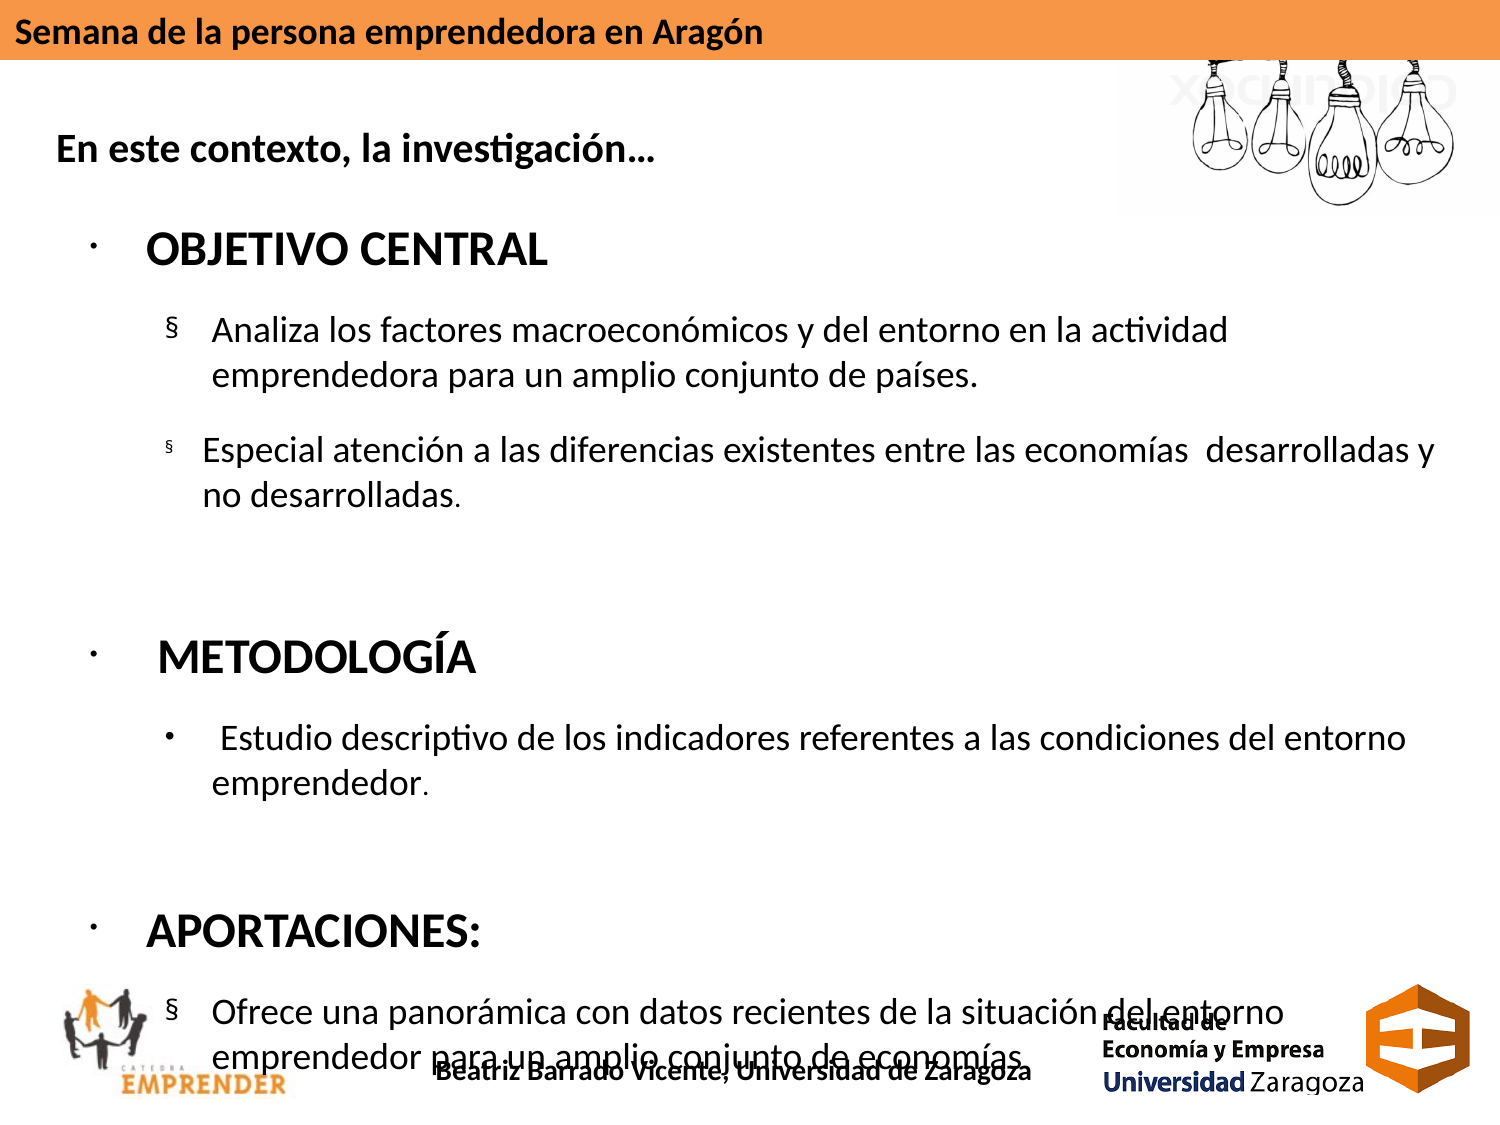

Semana de la persona emprendedora en Aragón
En este contexto, la investigación…
# OBJETIVO CENTRAL
Analiza los factores macroeconómicos y del entorno en la actividad emprendedora para un amplio conjunto de países.
Especial atención a las diferencias existentes entre las economías desarrolladas y no desarrolladas.
 METODOLOGÍA
 Estudio descriptivo de los indicadores referentes a las condiciones del entorno emprendedor.
APORTACIONES:
Ofrece una panorámica con datos recientes de la situación del entorno emprendedor para un amplio conjunto de economías
Beatriz Barrado Vicente, Universidad de Zaragoza